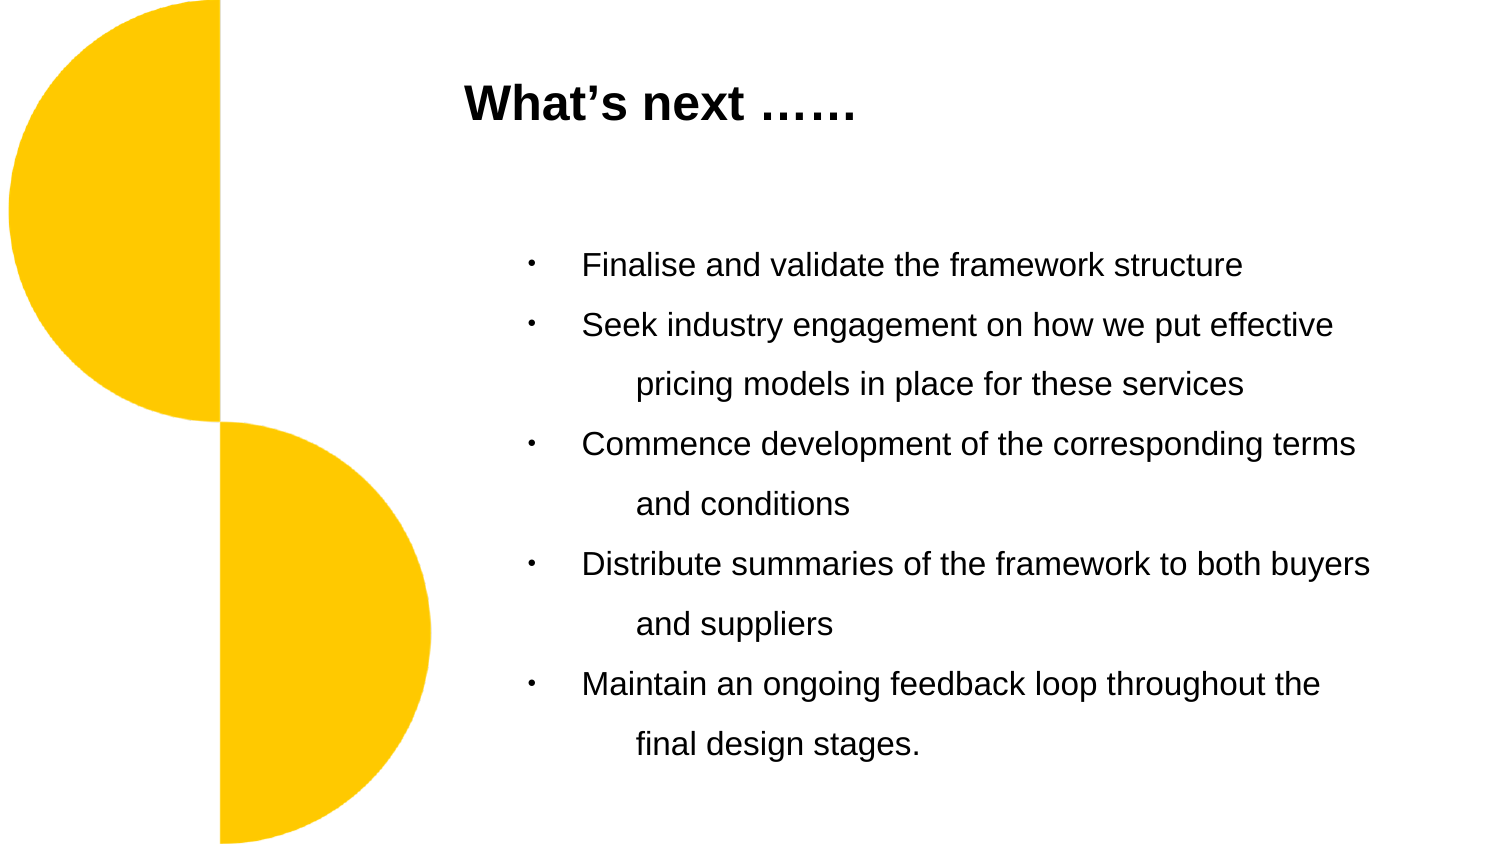

# What’s next ……
Finalise and validate the framework structure
Seek industry engagement on how we put effective pricing models in place for these services
Commence development of the corresponding terms and conditions
Distribute summaries of the framework to both buyers and suppliers
Maintain an ongoing feedback loop throughout the final design stages.